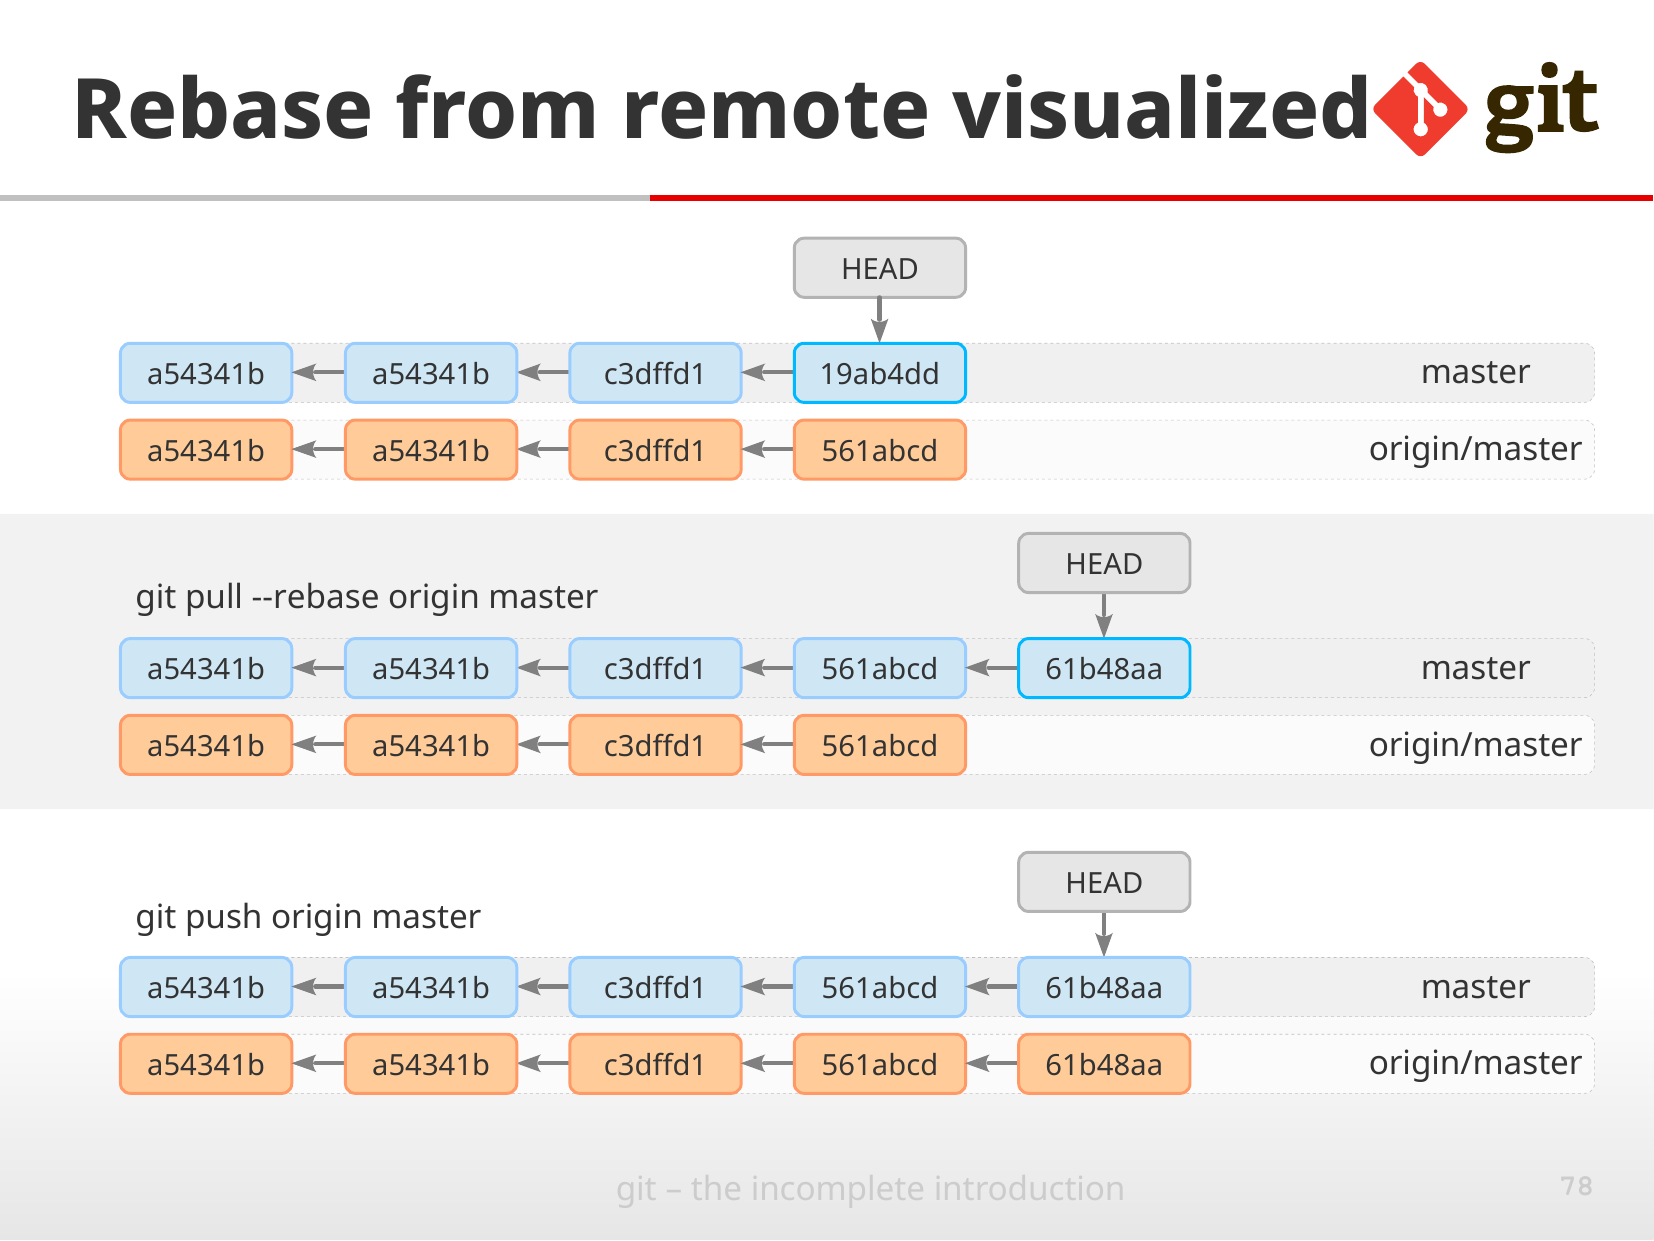

# Rebase from remote visualized
HEAD
a54341b
1245aab
a54341b
c3dffd1
19ab4dd
master
a54341b
1245aab
a54341b
c3dffd1
561abcd
origin/master
HEAD
git pull --rebase origin master
a54341b
1245aab
a54341b
c3dffd1
561abcd
61b48aa
master
a54341b
1245aab
a54341b
c3dffd1
561abcd
origin/master
HEAD
git push origin master
a54341b
1245aab
a54341b
c3dffd1
561abcd
61b48aa
master
a54341b
1245aab
a54341b
c3dffd1
561abcd
61b48aa
origin/master
78